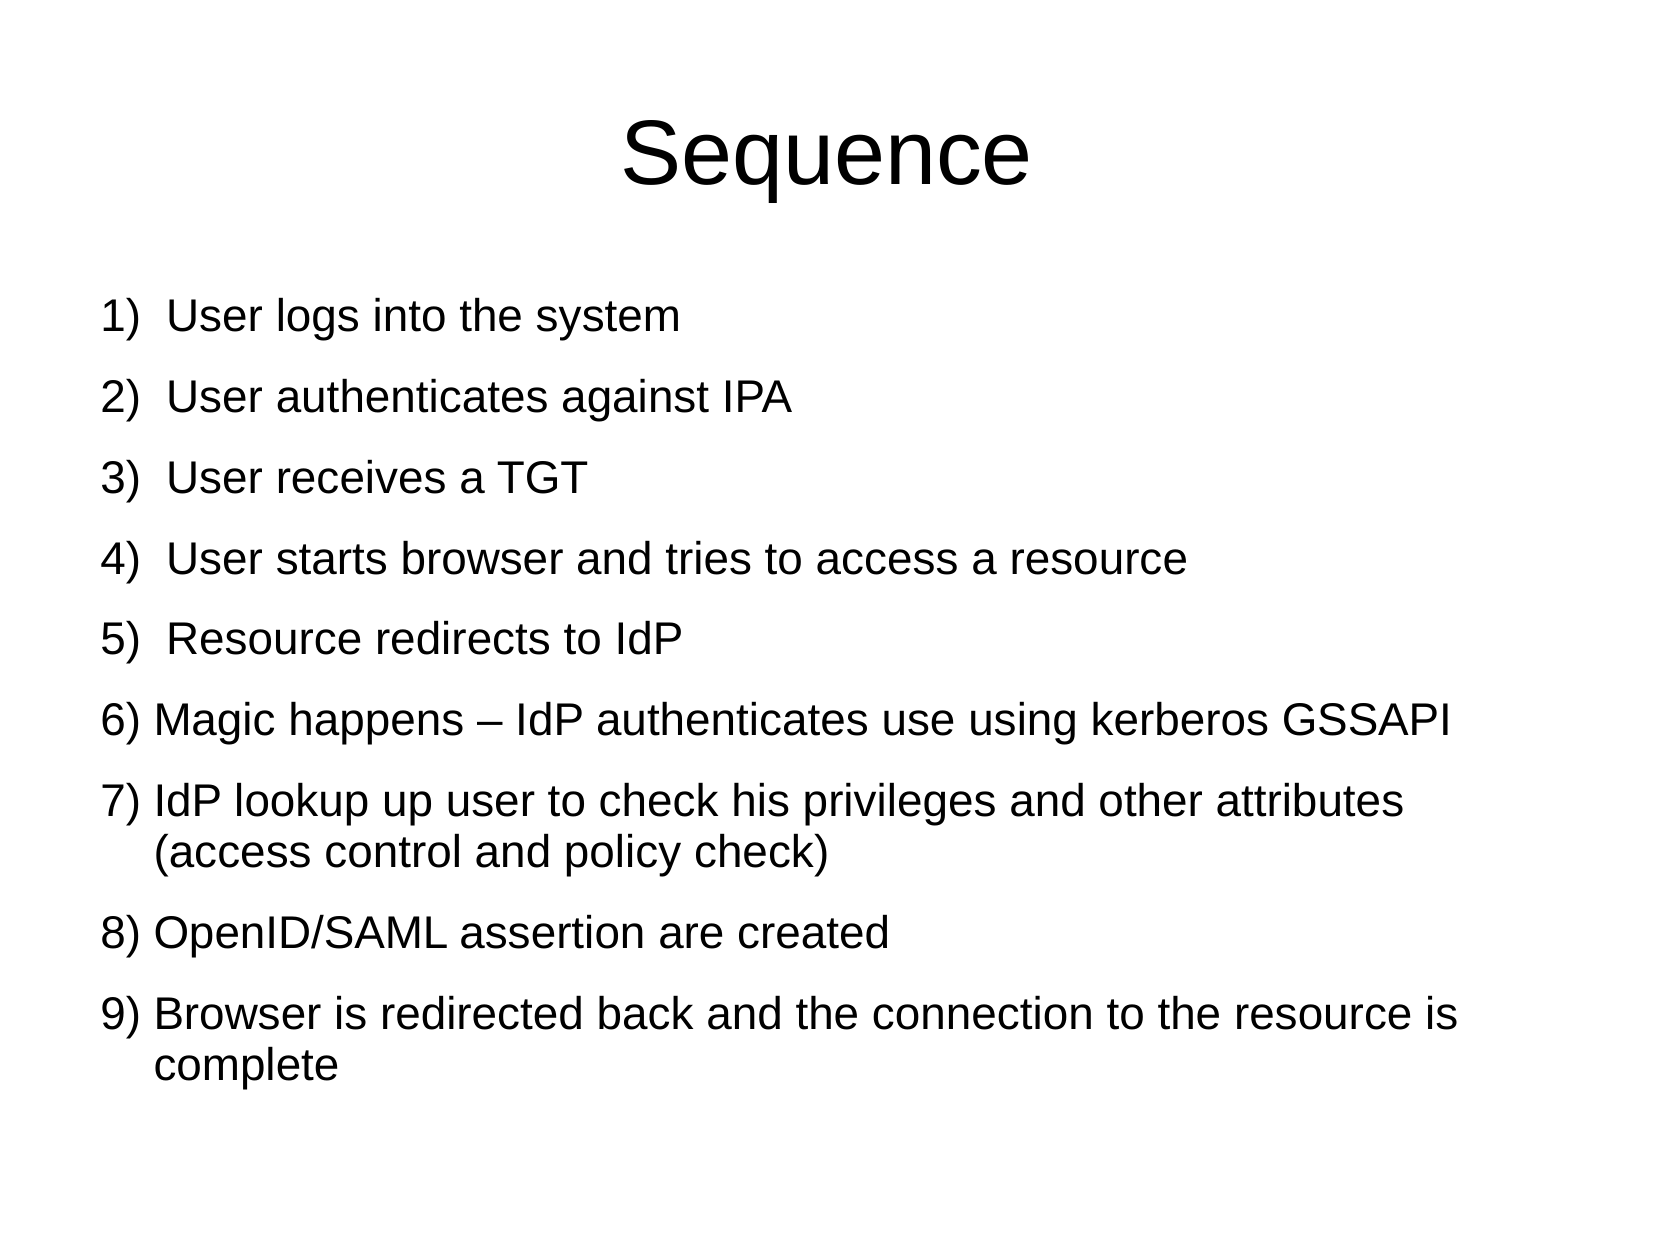

# Sequence
 User logs into the system
 User authenticates against IPA
 User receives a TGT
 User starts browser and tries to access a resource
 Resource redirects to IdP
Magic happens – IdP authenticates use using kerberos GSSAPI
IdP lookup up user to check his privileges and other attributes (access control and policy check)
OpenID/SAML assertion are created
Browser is redirected back and the connection to the resource is complete